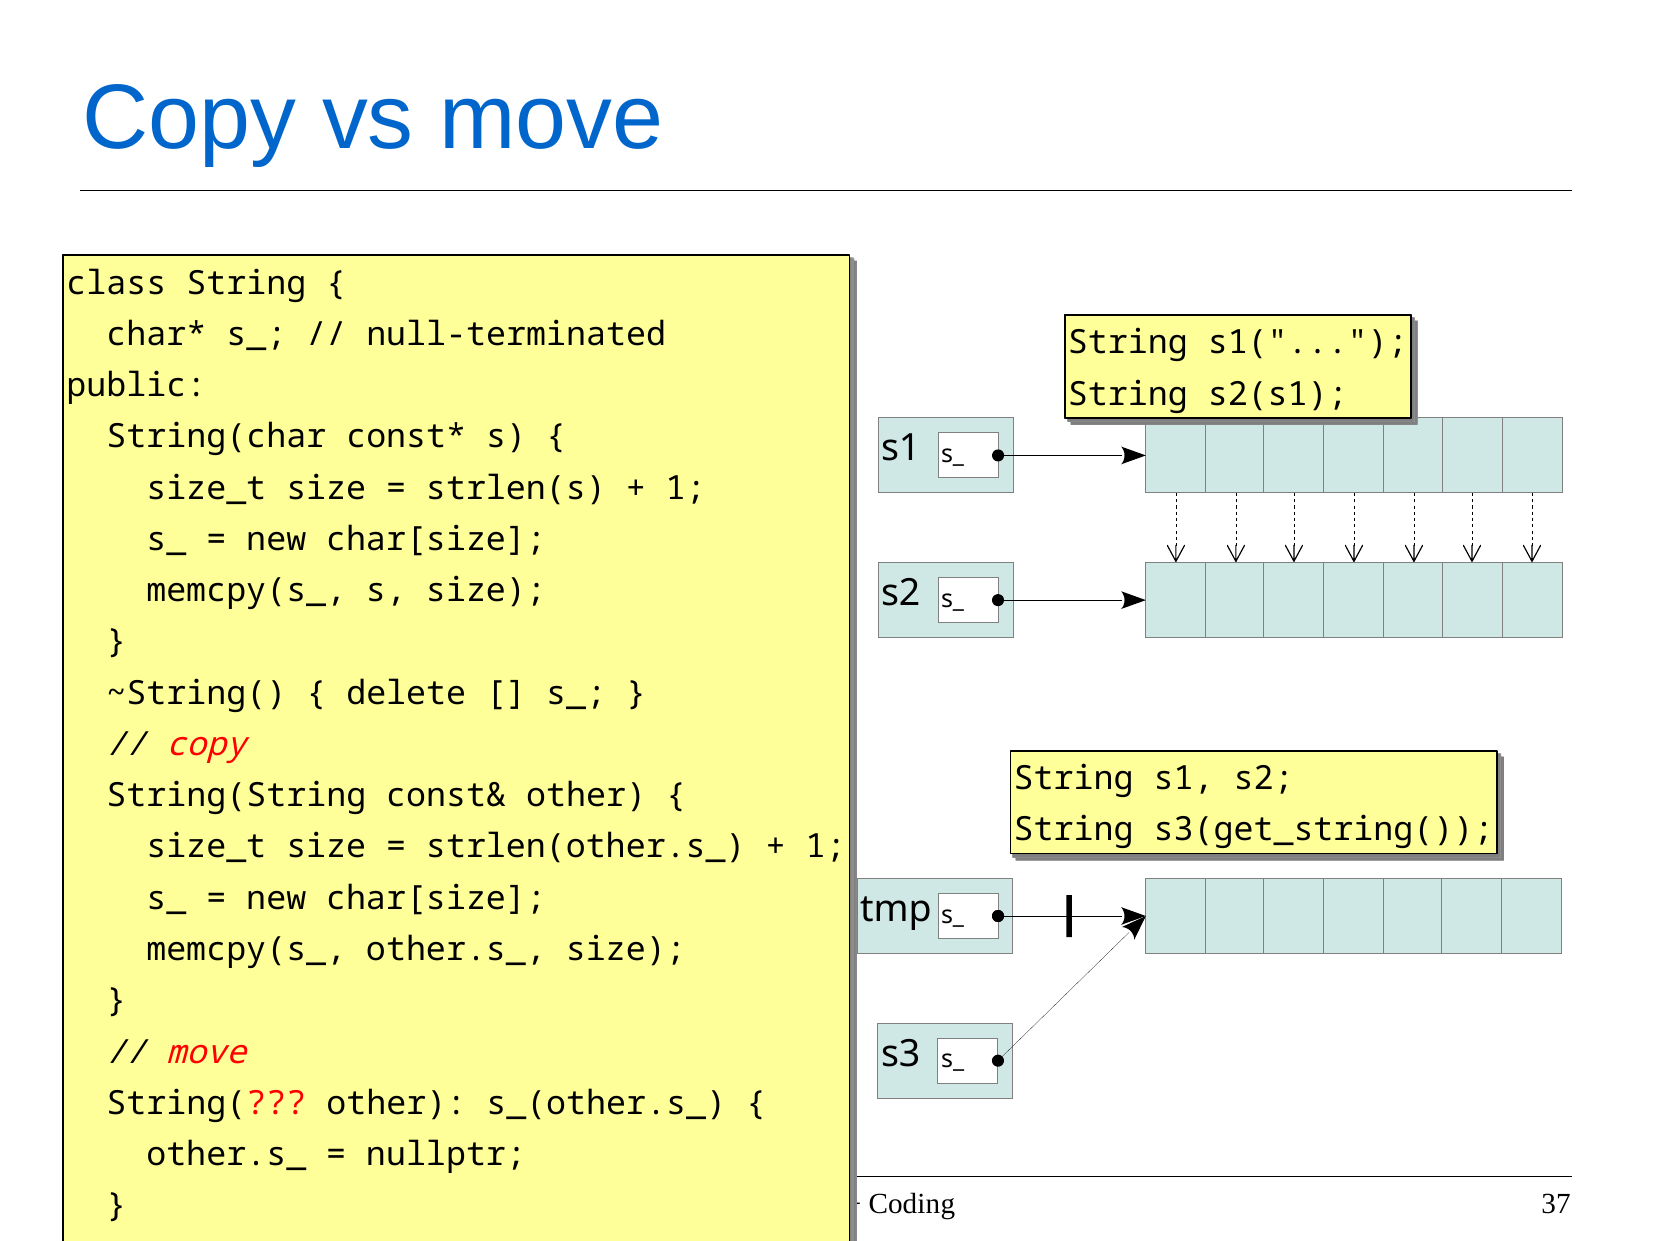

# Copy vs move
class String {
 char* s_; // null-terminated
public:
 String(char const* s) {
 size_t size = strlen(s) + 1;
 s_ = new char[size];
 memcpy(s_, s, size);
 }
 ~String() { delete [] s_; }
 // copy
 String(String const& other) {
 size_t size = strlen(other.s_) + 1;
 s_ = new char[size];
 memcpy(s_, other.s_, size);
 }
};
class String {
 char* s_; // null-terminated
public:
 String(char const* s) {
 size_t size = strlen(s) + 1;
 s_ = new char[size];
 memcpy(s_, s, size);
 }
 ~String() { delete [] s_; }
 // copy
 String(String const& other) {
 size_t size = strlen(other.s_) + 1;
 s_ = new char[size];
 memcpy(s_, other.s_, size);
 }
};
String get_string();
class String {
 char* s_; // null-terminated
public:
 String(char const* s) {
 size_t size = strlen(s) + 1;
 s_ = new char[size];
 memcpy(s_, s, size);
 }
 ~String() { delete [] s_; }
};
class String {
 char* s_; // null-terminated
public:
 String(char const* s) {
 size_t size = strlen(s) + 1;
 s_ = new char[size];
 memcpy(s_, s, size);
 }
 ~String() { delete [] s_; }
 // copy
 String(String const& other) {
 size_t size = strlen(other.s_) + 1;
 s_ = new char[size];
 memcpy(s_, other.s_, size);
 }
 // move
 String(??? other): s_(other.s_) {
 other.s_ = nullptr;
 }
};
String get_string();
String s1("...");
String s1("...");
String s2(s1);
s1
s_
s2
s_
String s1, s2;
String s3(get_string());
tmp
s_
s3
s_
F. Giacomini
Efficient C++ Coding
37